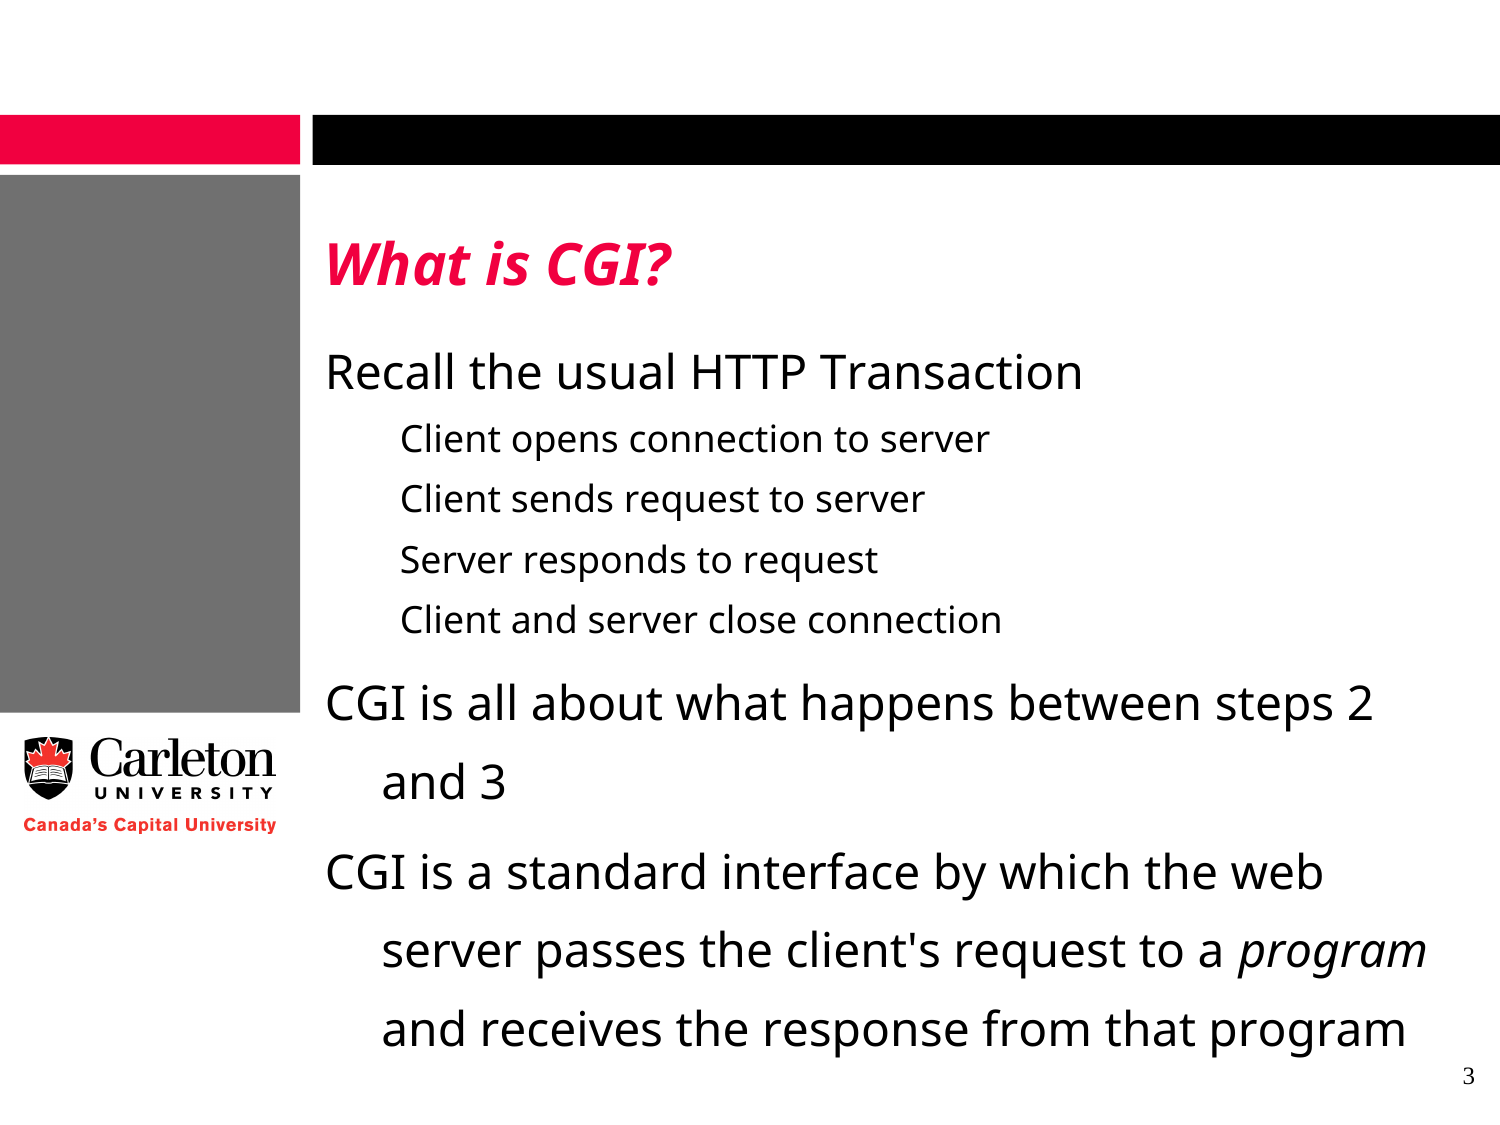

# What is CGI?
Recall the usual HTTP Transaction
Client opens connection to server
Client sends request to server
Server responds to request
Client and server close connection
CGI is all about what happens between steps 2 and 3
CGI is a standard interface by which the web server passes the client's request to a program and receives the response from that program
3